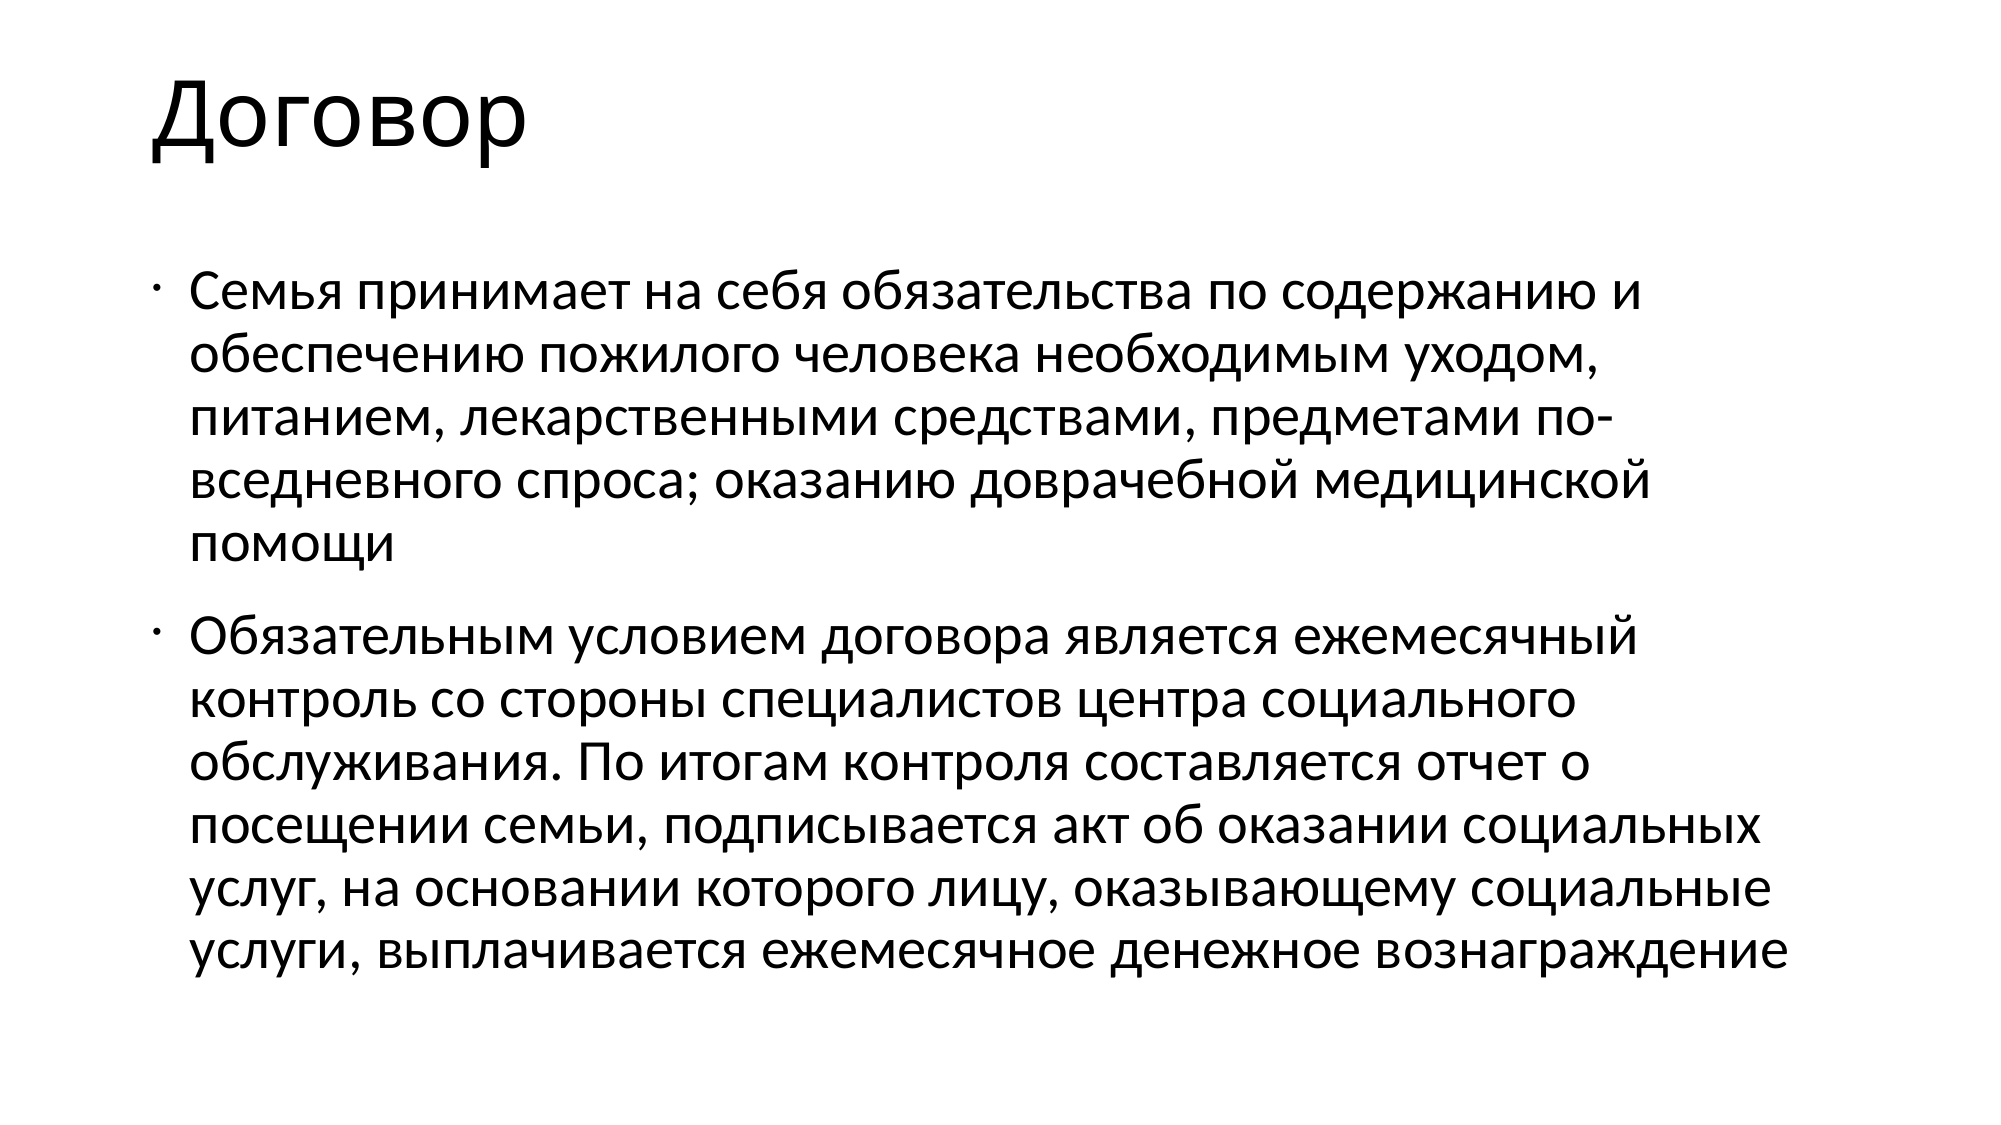

# Договор
Семья принимает на себя обязательства по содержанию и обеспечению пожилого человека необходимым уходом, питанием, лекарственными средствами, предметами по- вседневного спроса; оказанию доврачебной медицинской помощи
Обязательным условием договора является ежемесячный контроль со стороны специалистов центра социального обслуживания. По итогам контроля составляется отчет о посещении семьи, подписывается акт об оказании социальных услуг, на основании которого лицу, оказывающему социальные услуги, выплачивается ежемесячное денежное вознаграждение